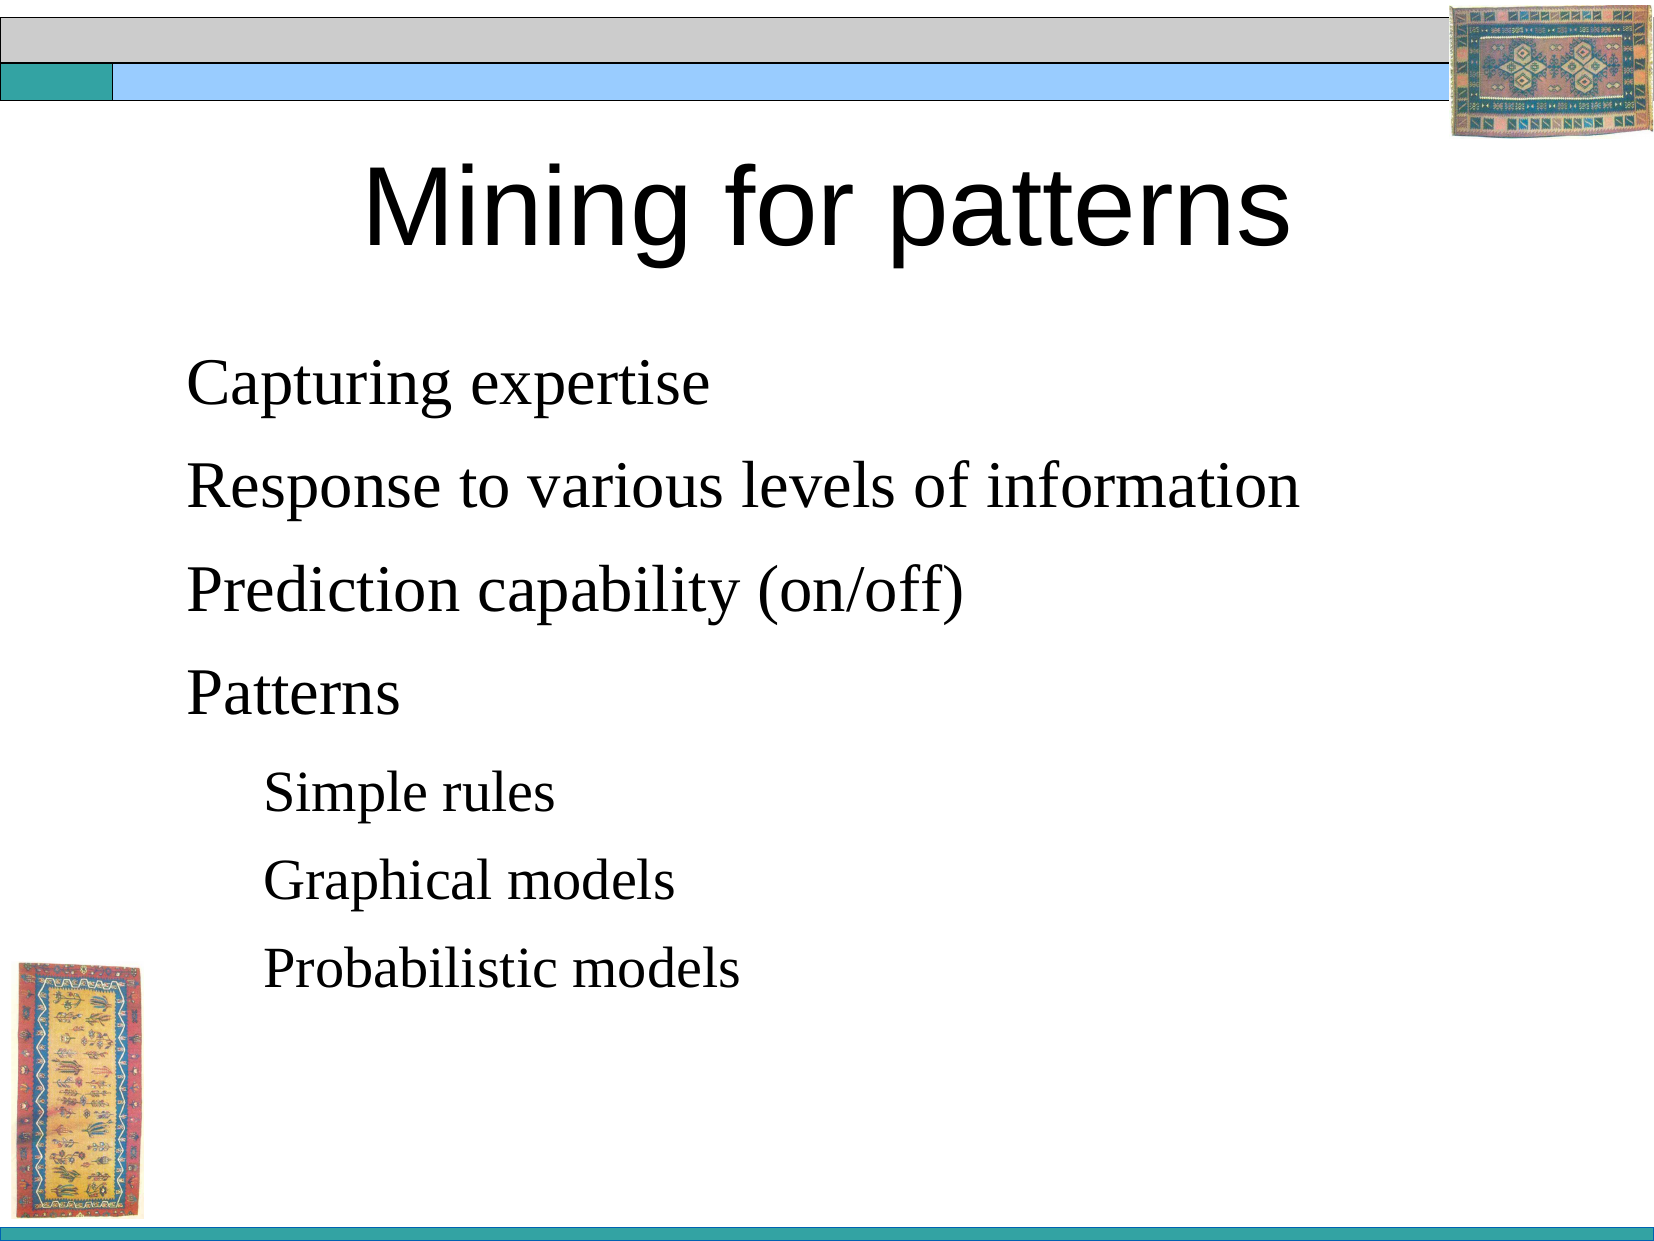

# Mining for patterns
Capturing expertise
Response to various levels of information
Prediction capability (on/off)
Patterns
Simple rules
Graphical models
Probabilistic models